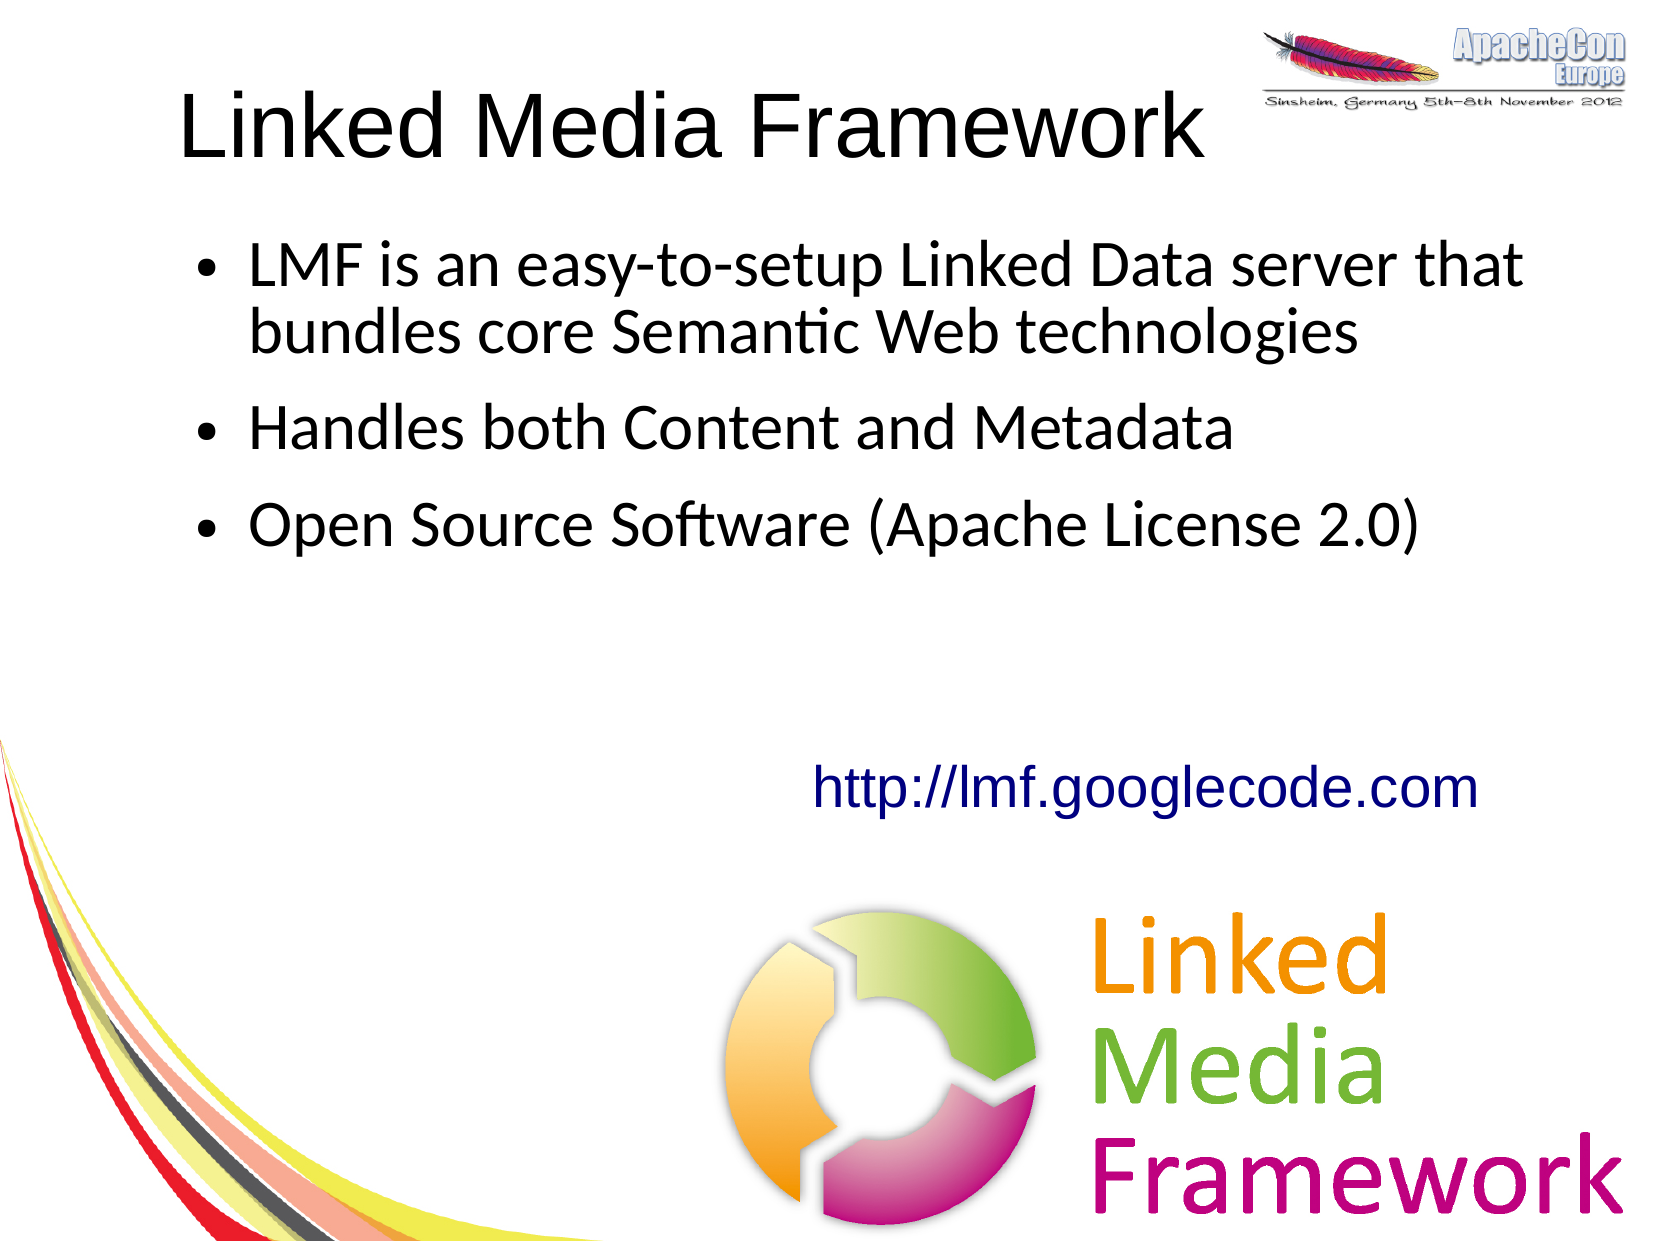

# Linked Media Framework
LMF is an easy-to-setup Linked Data server that bundles core Semantic Web technologies
Handles both Content and Metadata
Open Source Software (Apache License 2.0)
http://lmf.googlecode.com